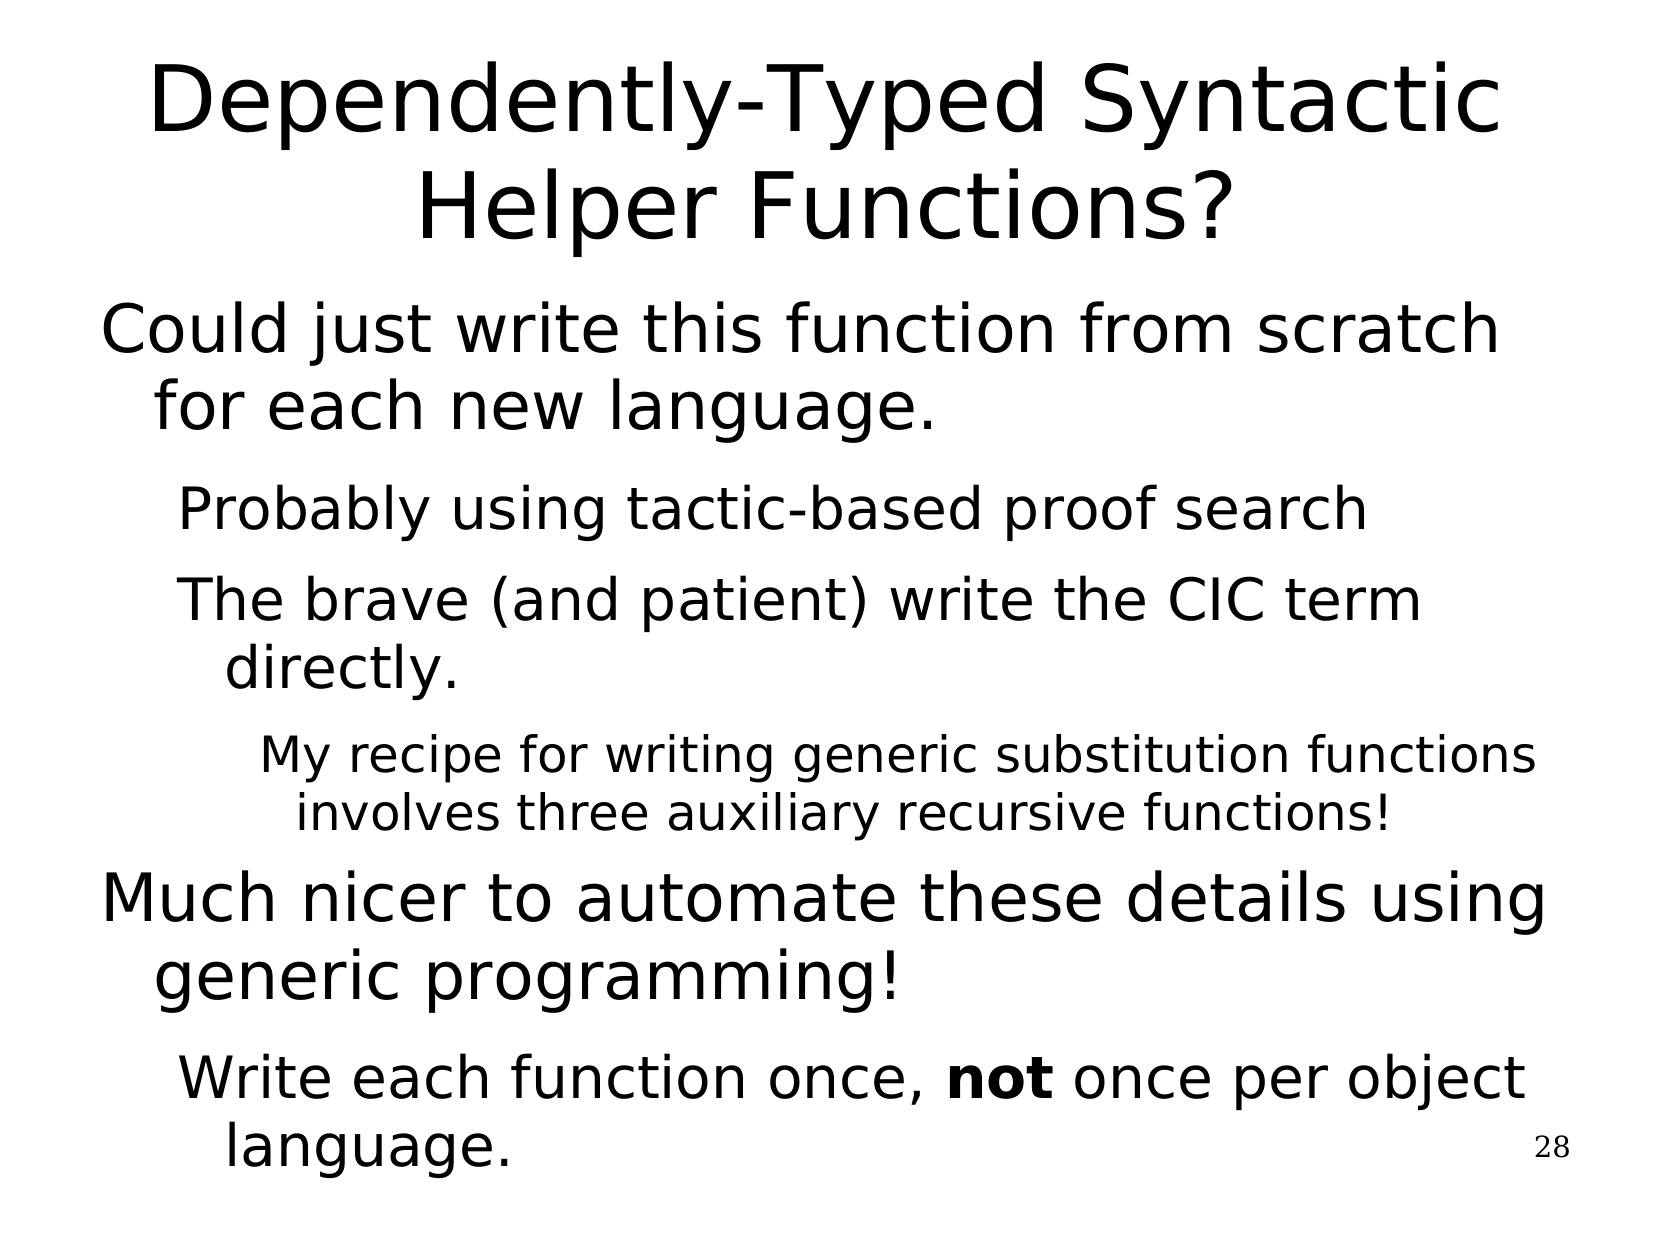

# Dependently-Typed Syntactic Helper Functions?
Could just write this function from scratch for each new language.
Probably using tactic-based proof search
The brave (and patient) write the CIC term directly.
My recipe for writing generic substitution functions involves three auxiliary recursive functions!
Much nicer to automate these details using generic programming!
Write each function once, not once per object language.
28